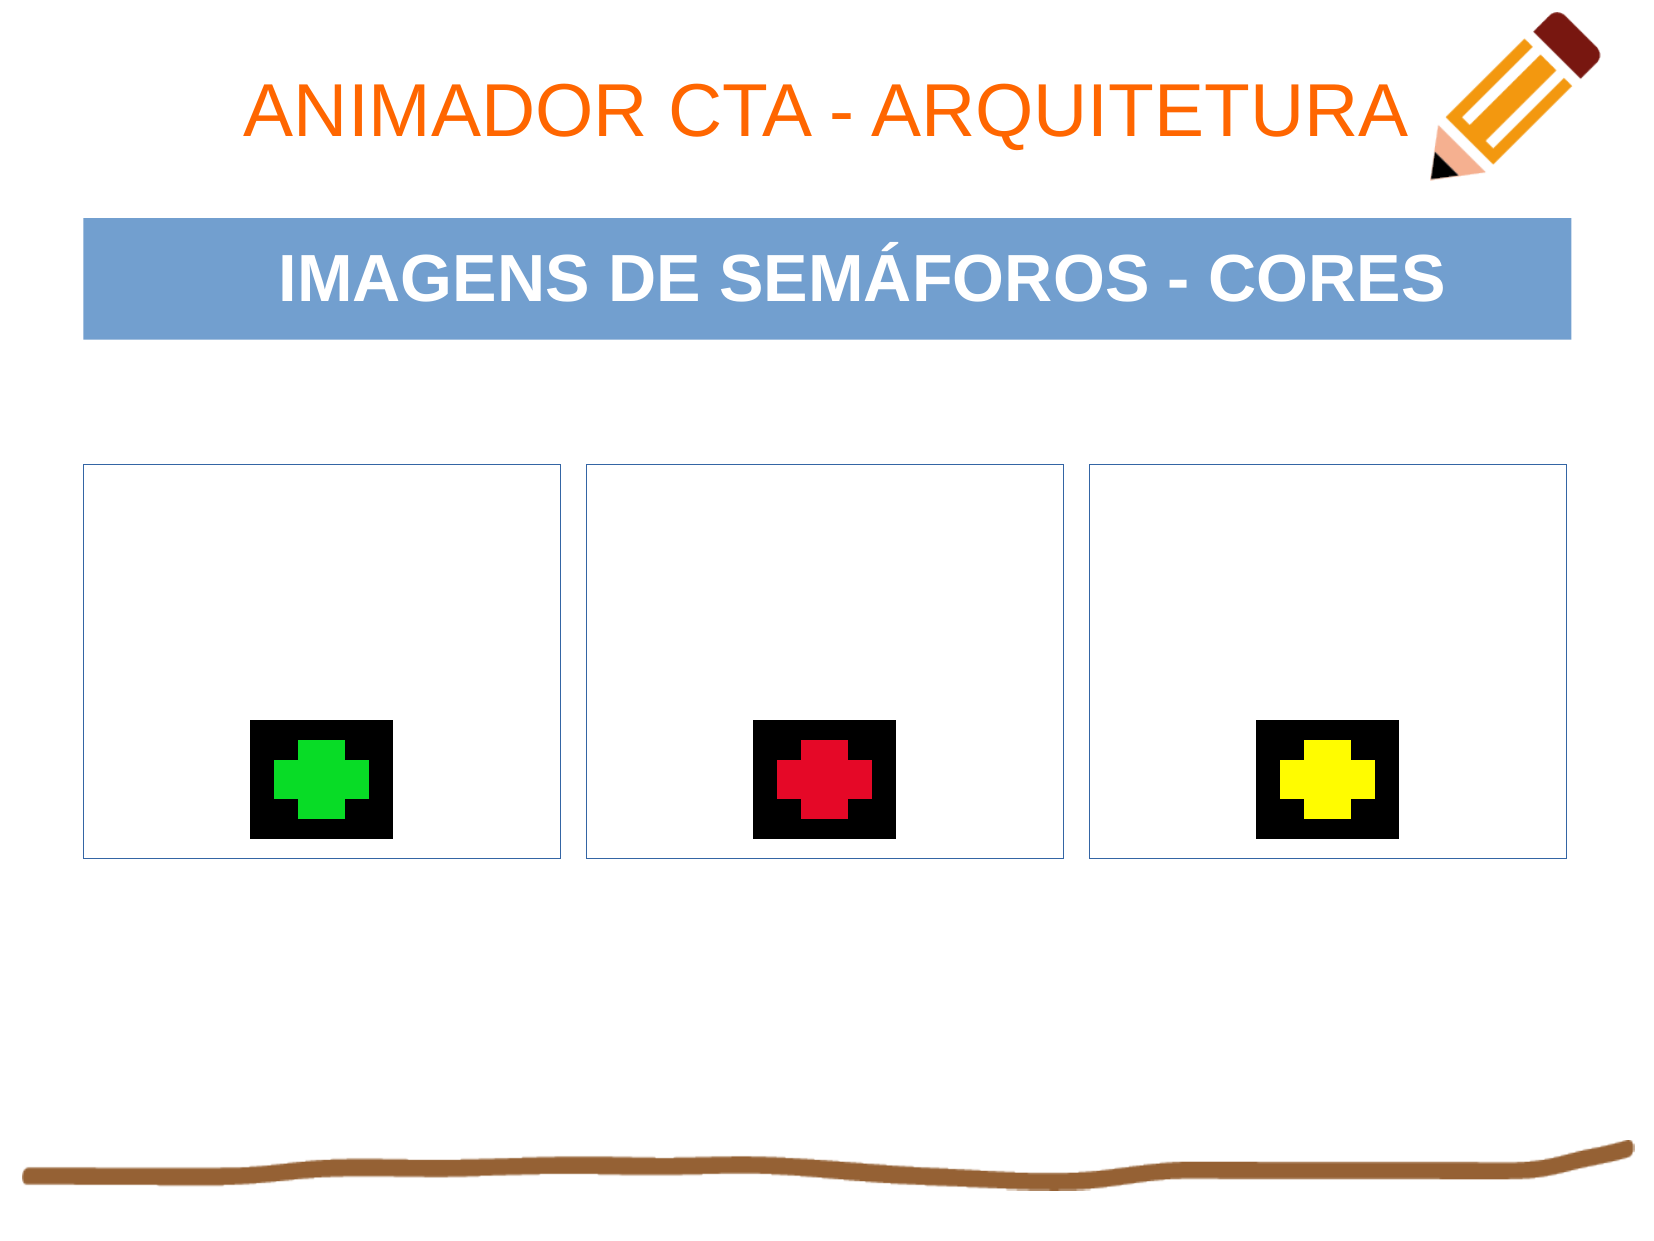

# ANIMADOR CTA - ARQUITETURA
IMAGENS DE SEMÁFOROS - CORES